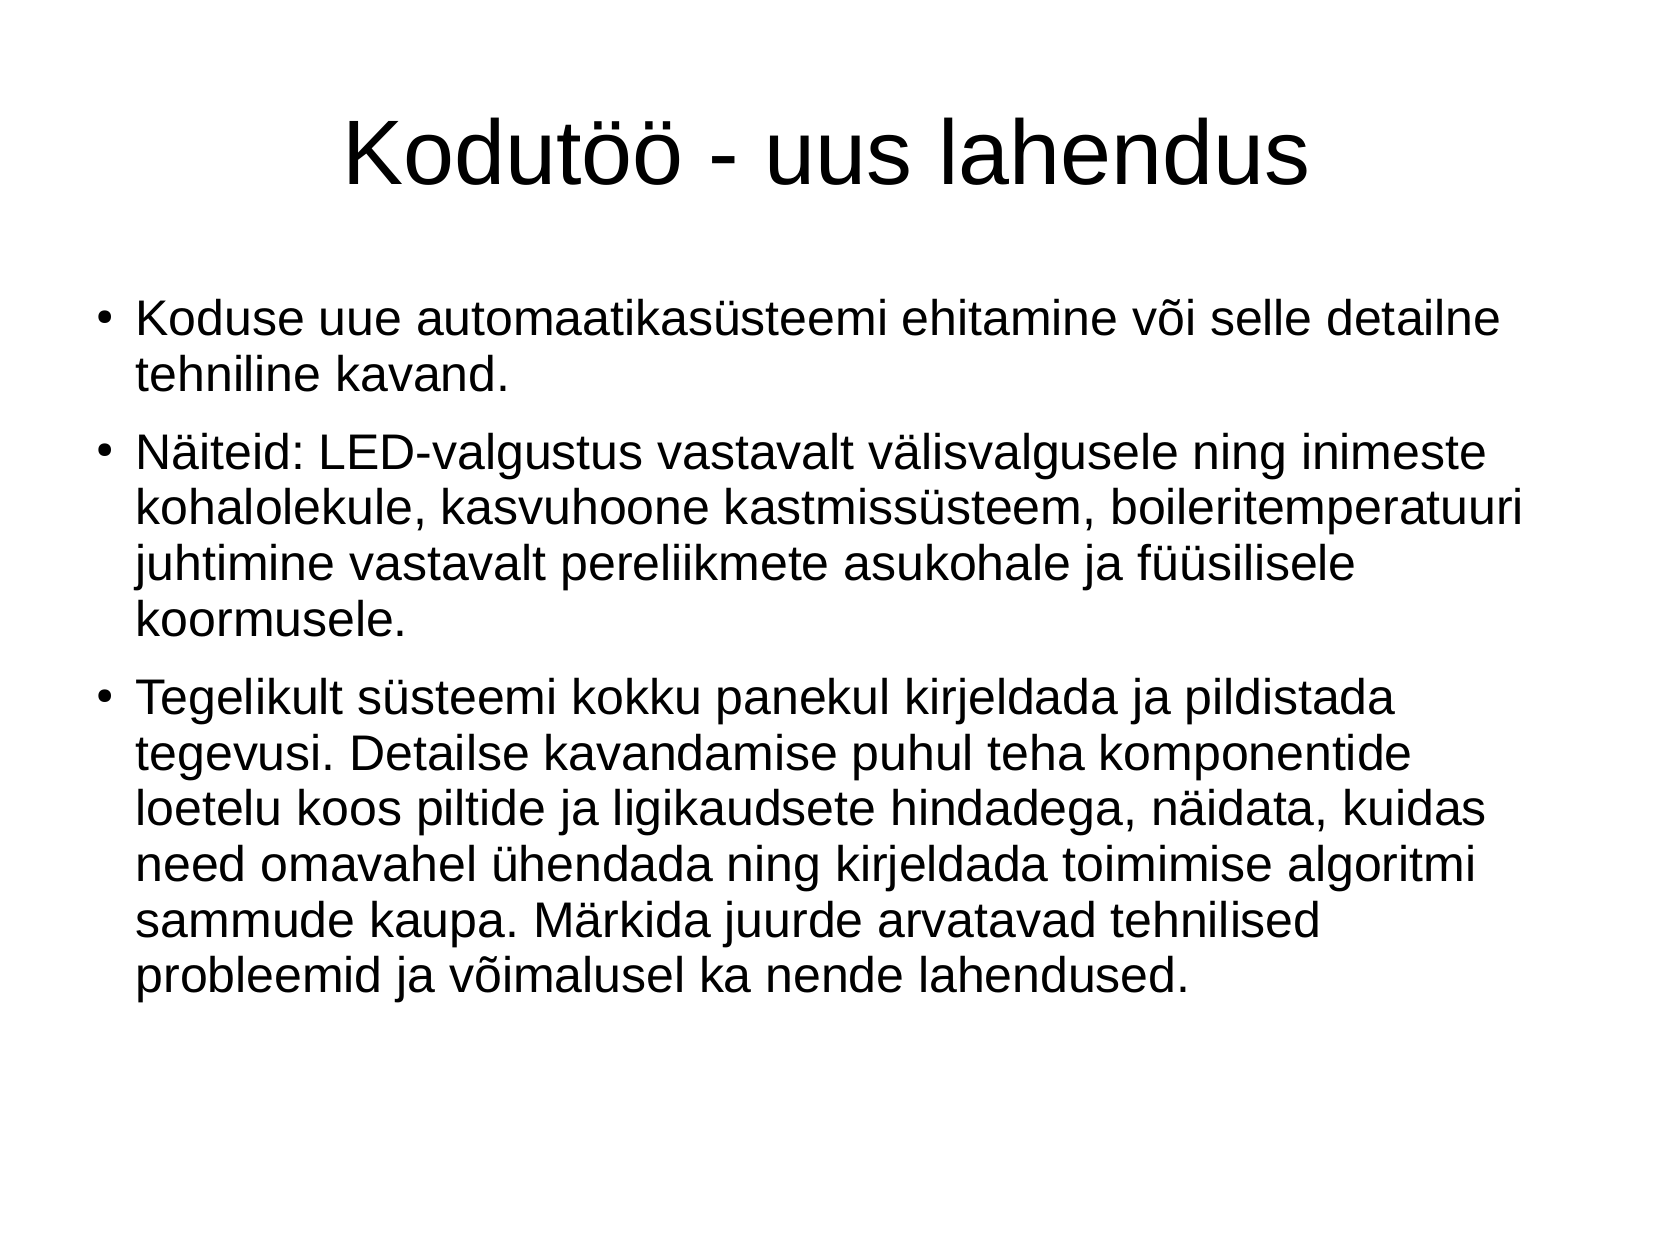

# Kodutöö - uus lahendus
Koduse uue automaatikasüsteemi ehitamine või selle detailne tehniline kavand.
Näiteid: LED-valgustus vastavalt välisvalgusele ning inimeste kohalolekule, kasvuhoone kastmissüsteem, boileritemperatuuri juhtimine vastavalt pereliikmete asukohale ja füüsilisele koormusele.
Tegelikult süsteemi kokku panekul kirjeldada ja pildistada tegevusi. Detailse kavandamise puhul teha komponentide loetelu koos piltide ja ligikaudsete hindadega, näidata, kuidas need omavahel ühendada ning kirjeldada toimimise algoritmi sammude kaupa. Märkida juurde arvatavad tehnilised probleemid ja võimalusel ka nende lahendused.